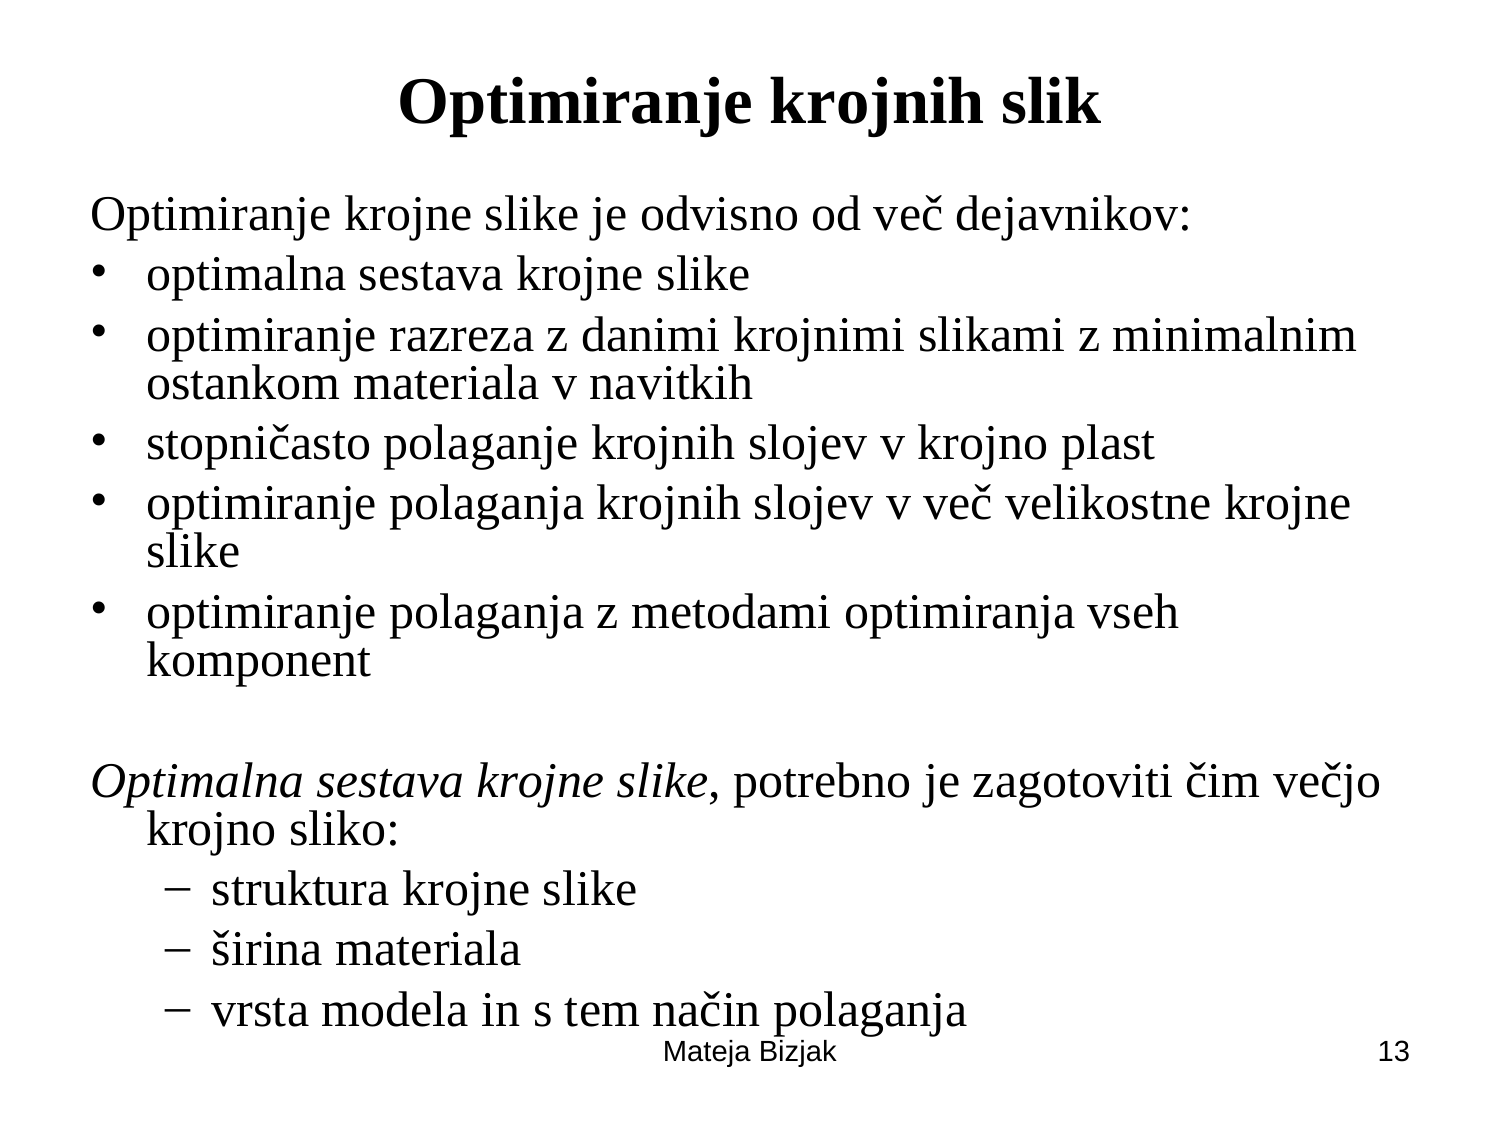

# Optimiranje krojnih slik
Optimiranje krojne slike je odvisno od več dejavnikov:
optimalna sestava krojne slike
optimiranje razreza z danimi krojnimi slikami z minimalnim ostankom materiala v navitkih
stopničasto polaganje krojnih slojev v krojno plast
optimiranje polaganja krojnih slojev v več velikostne krojne slike
optimiranje polaganja z metodami optimiranja vseh komponent
Optimalna sestava krojne slike, potrebno je zagotoviti čim večjo krojno sliko:
struktura krojne slike
širina materiala
vrsta modela in s tem način polaganja
Mateja Bizjak